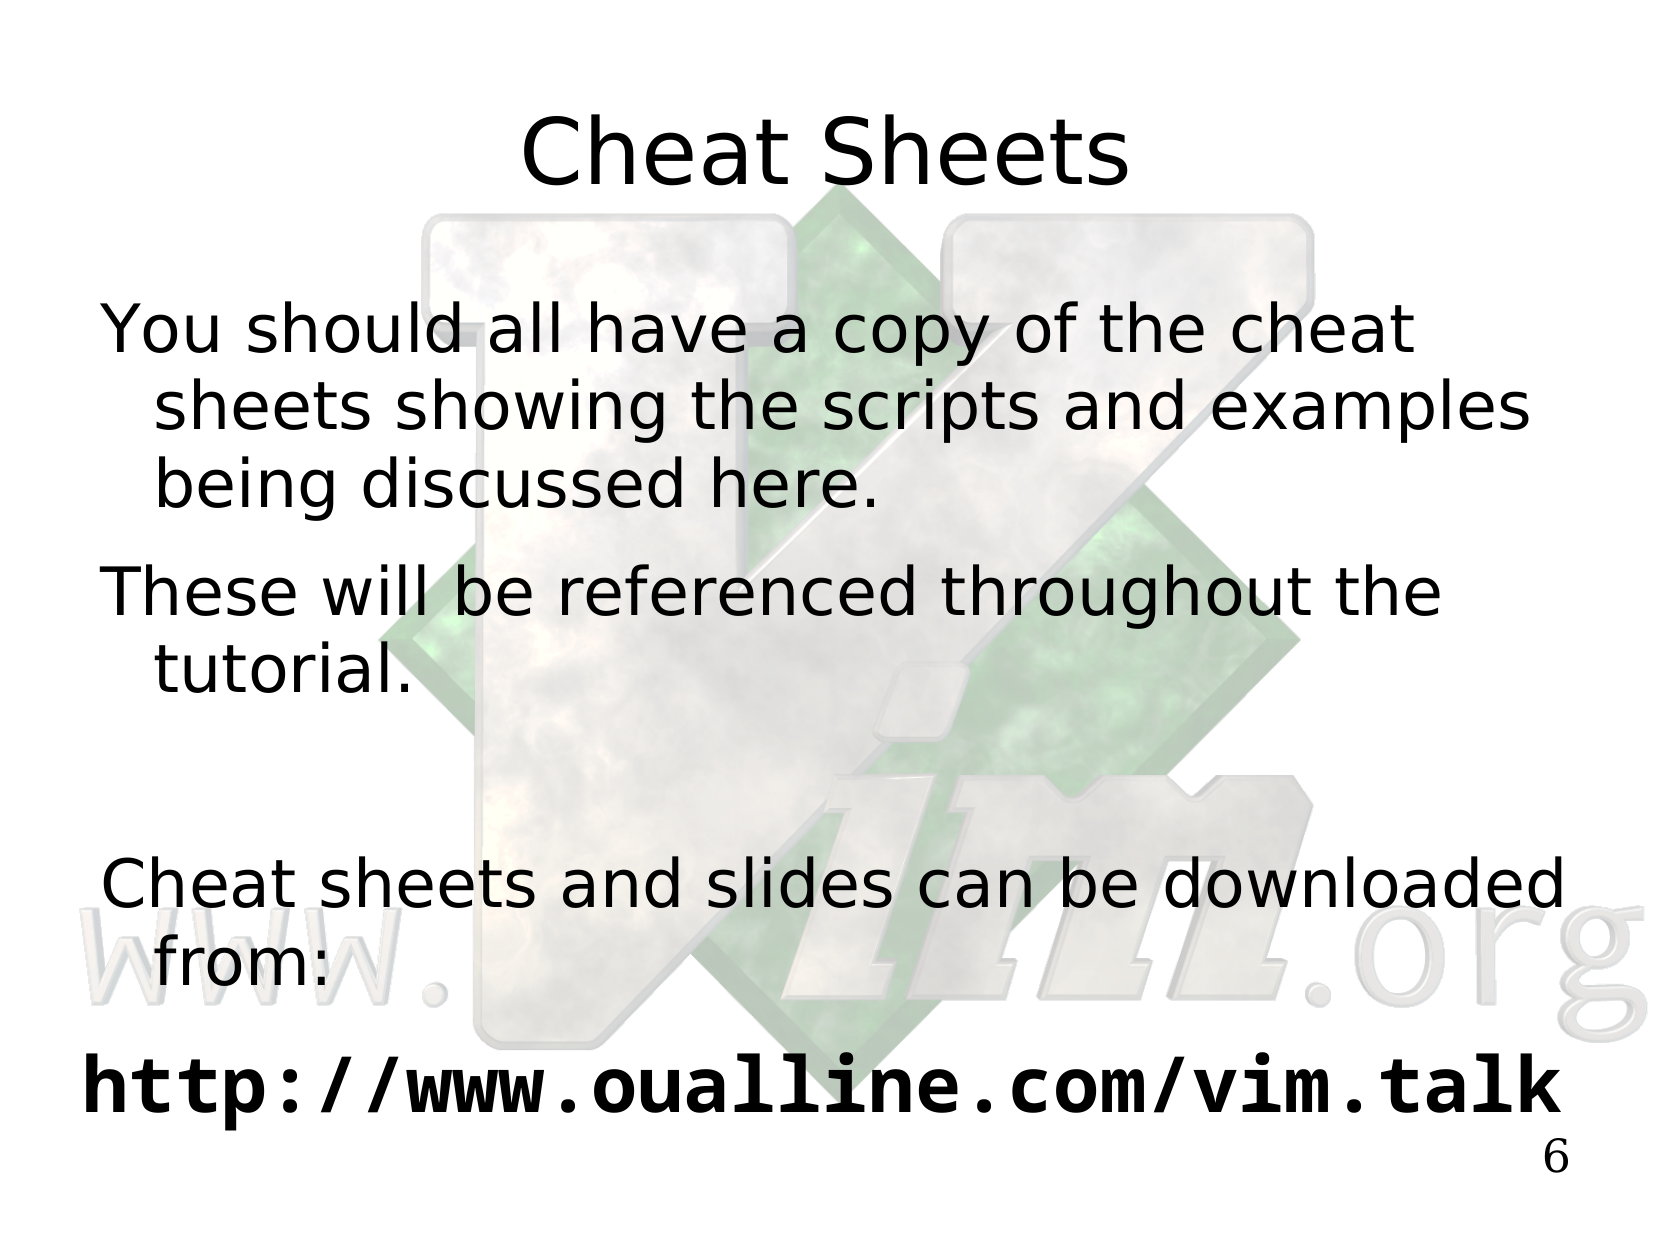

# Cheat Sheets
You should all have a copy of the cheat sheets showing the scripts and examples being discussed here.
These will be referenced throughout the tutorial.
Cheat sheets and slides can be downloaded from:
http://www.oualline.com/vim.talk
6